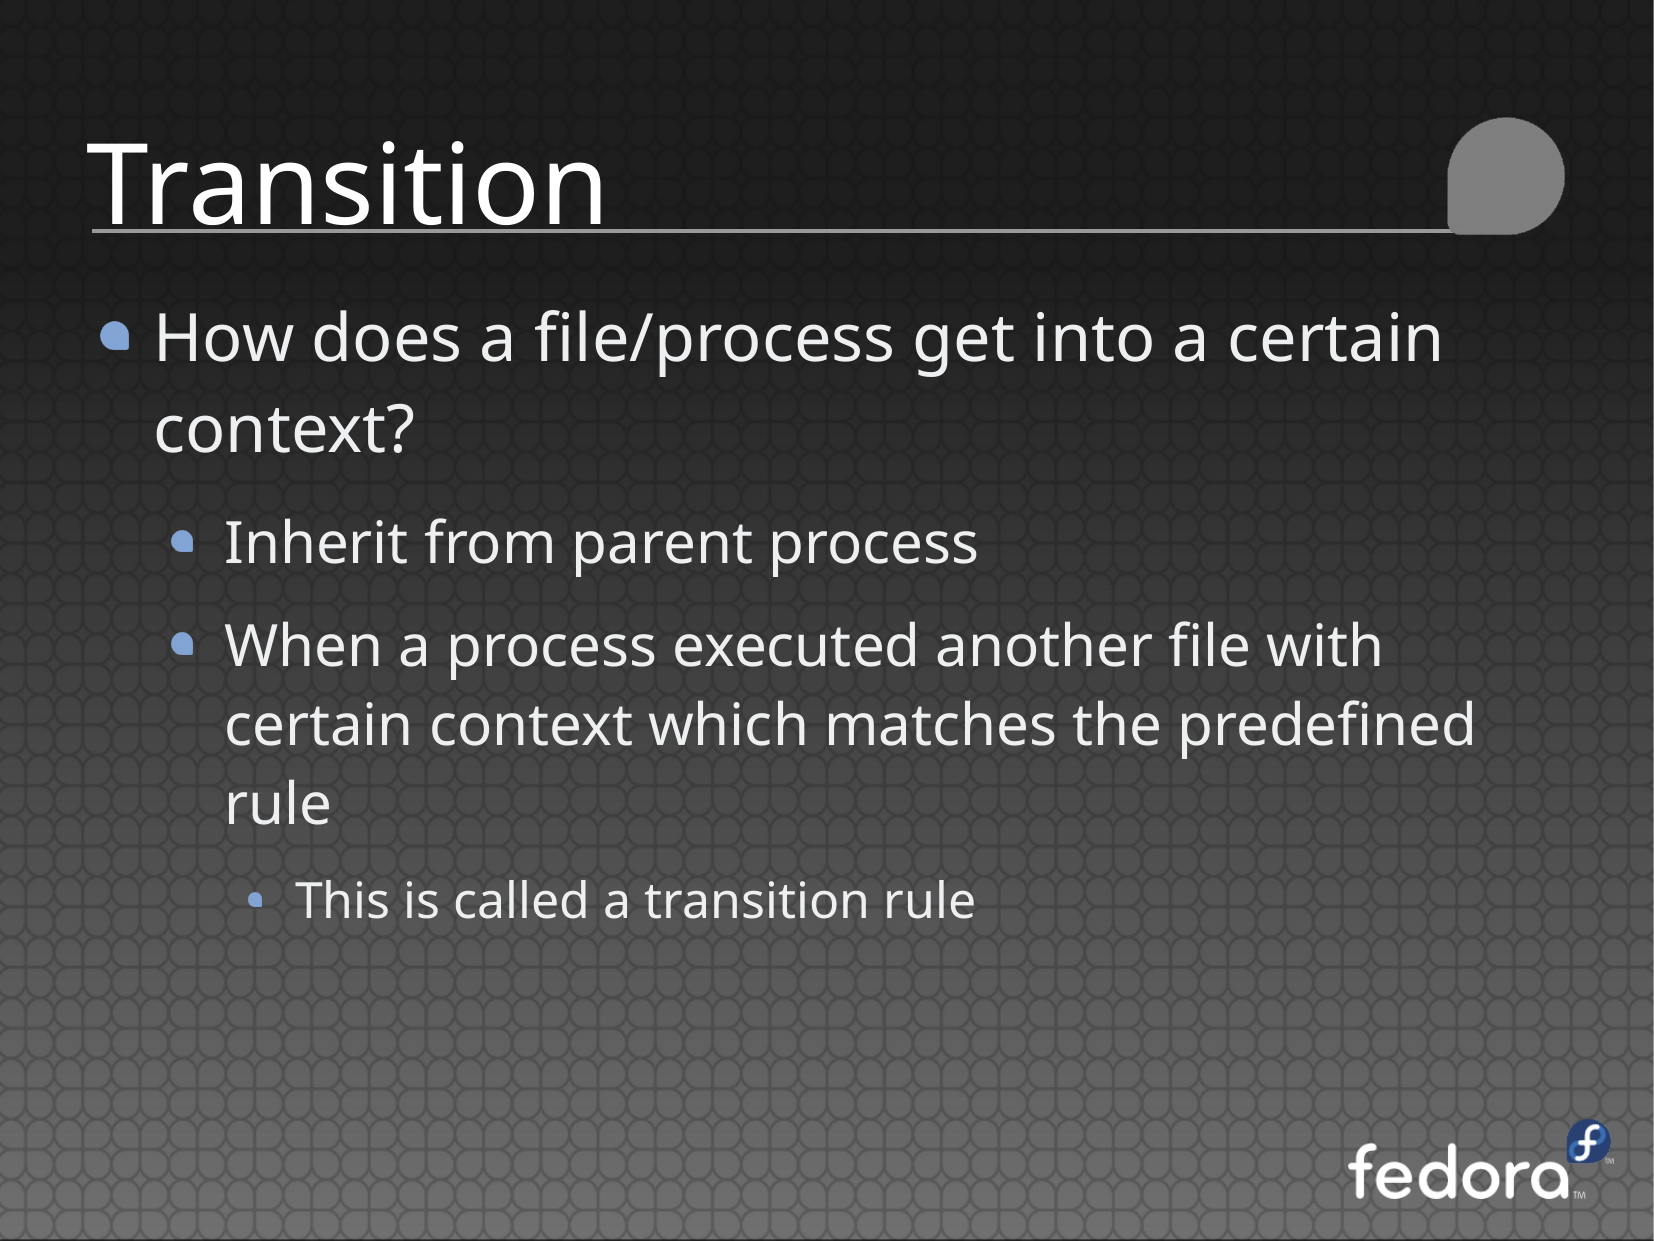

# Transition
How does a file/process get into a certain context?
Inherit from parent process
When a process executed another file with certain context which matches the predefined rule
This is called a transition rule